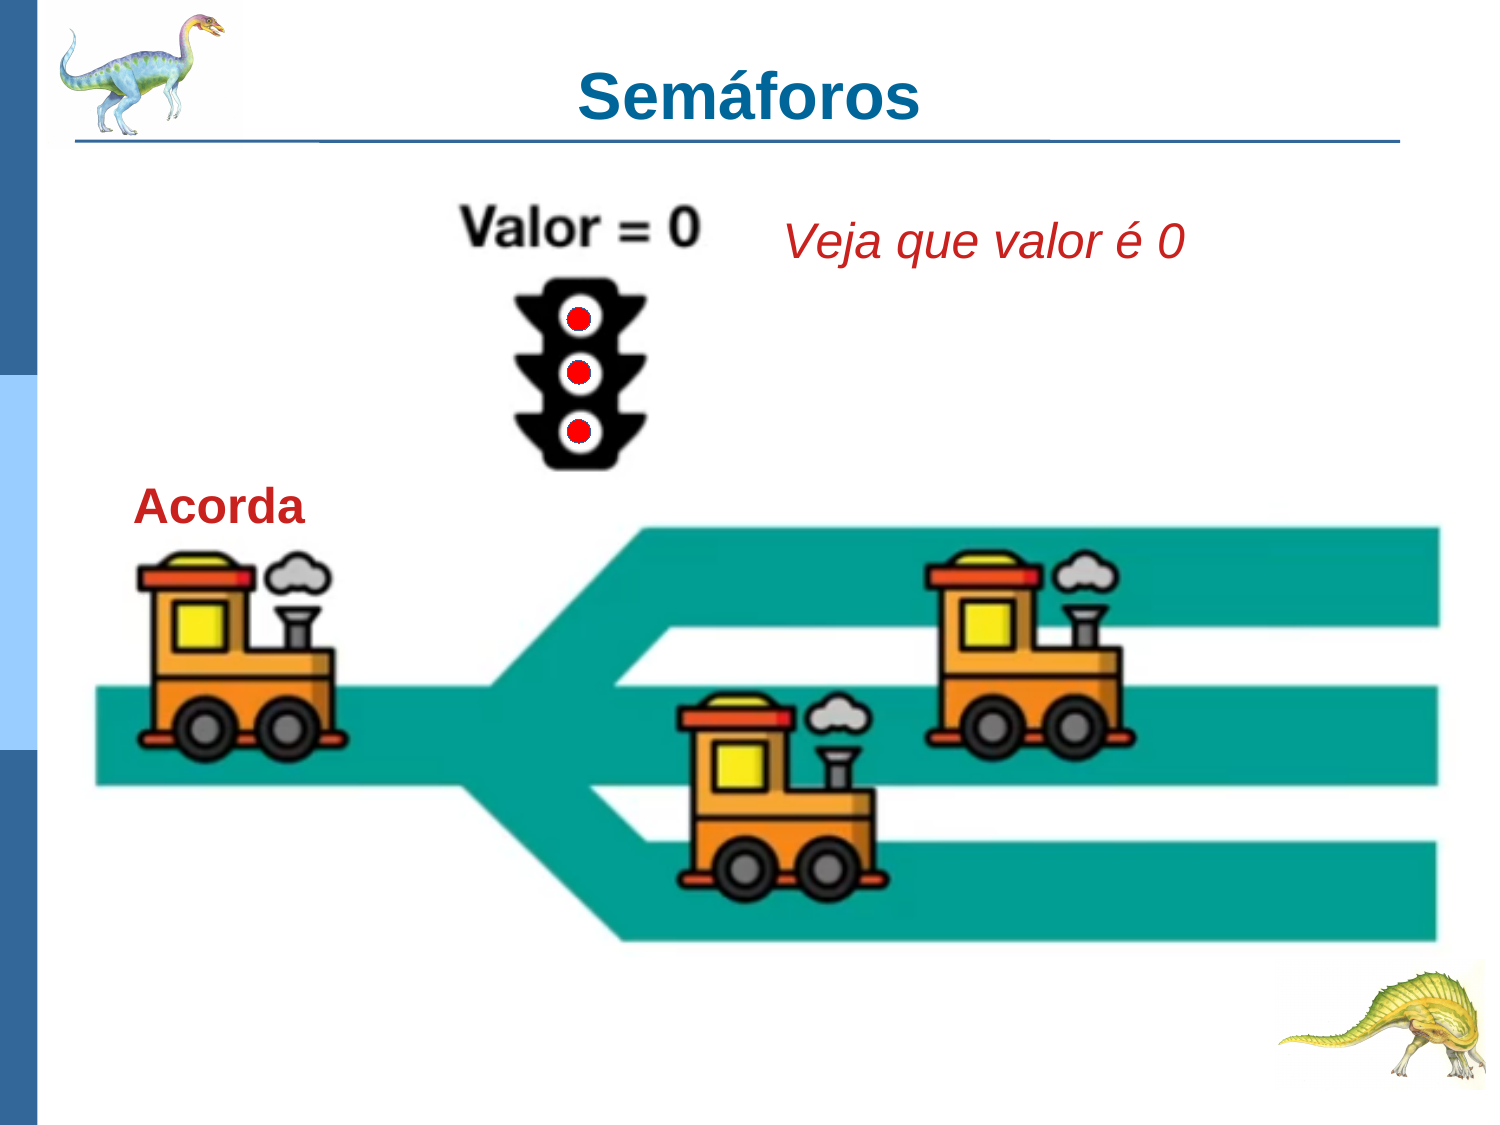

Semáforos
Veja que valor é 0
Acorda